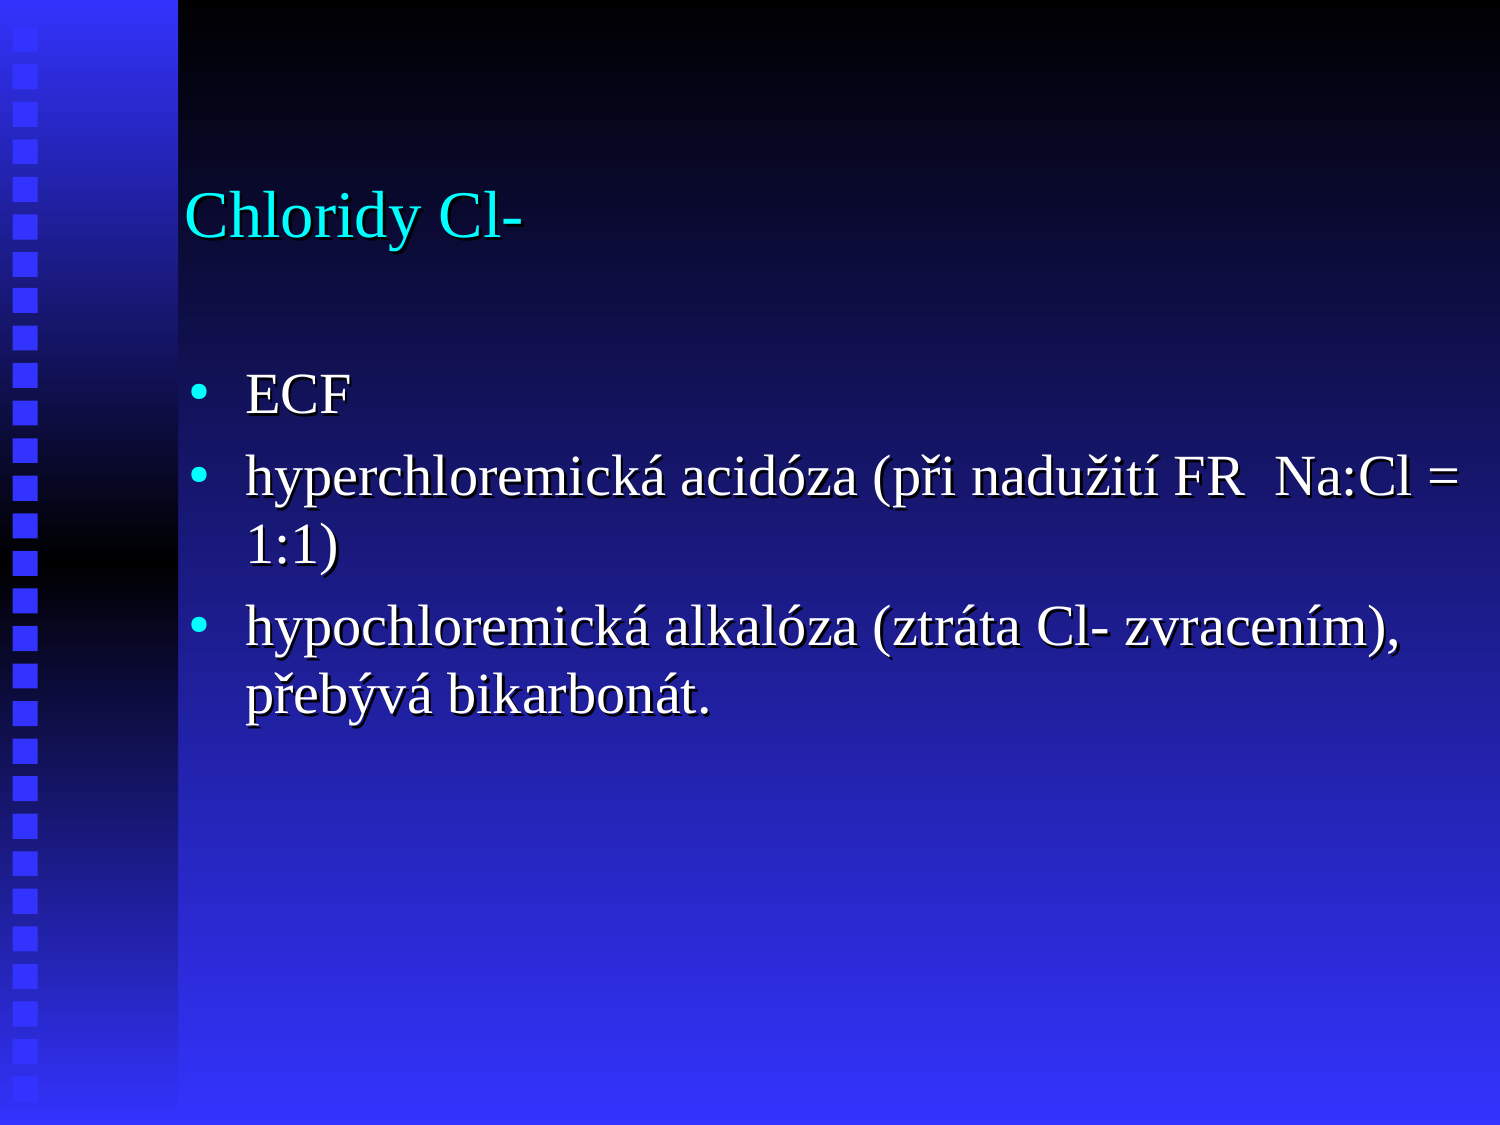

# Chloridy Cl-
ECF
hyperchloremická acidóza (při nadužití FR Na:Cl = 1:1)
hypochloremická alkalóza (ztráta Cl- zvracením), přebývá bikarbonát.